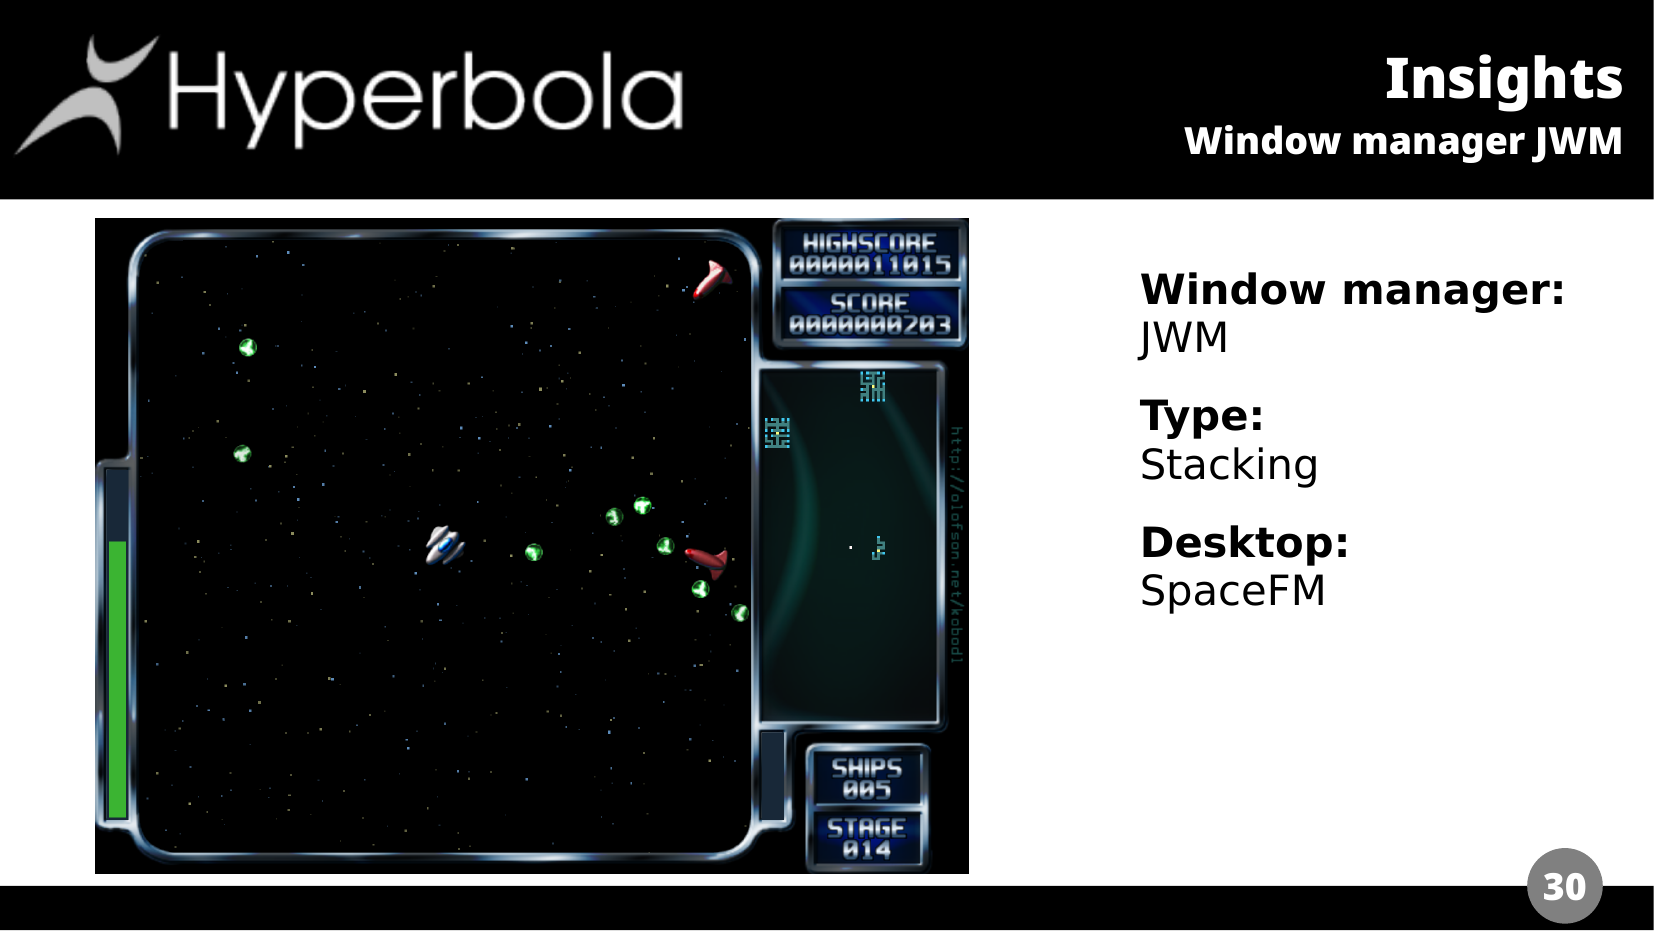

# Insights Window manager JWM
Window manager: JWM
Type:
Stacking
Desktop:
SpaceFM